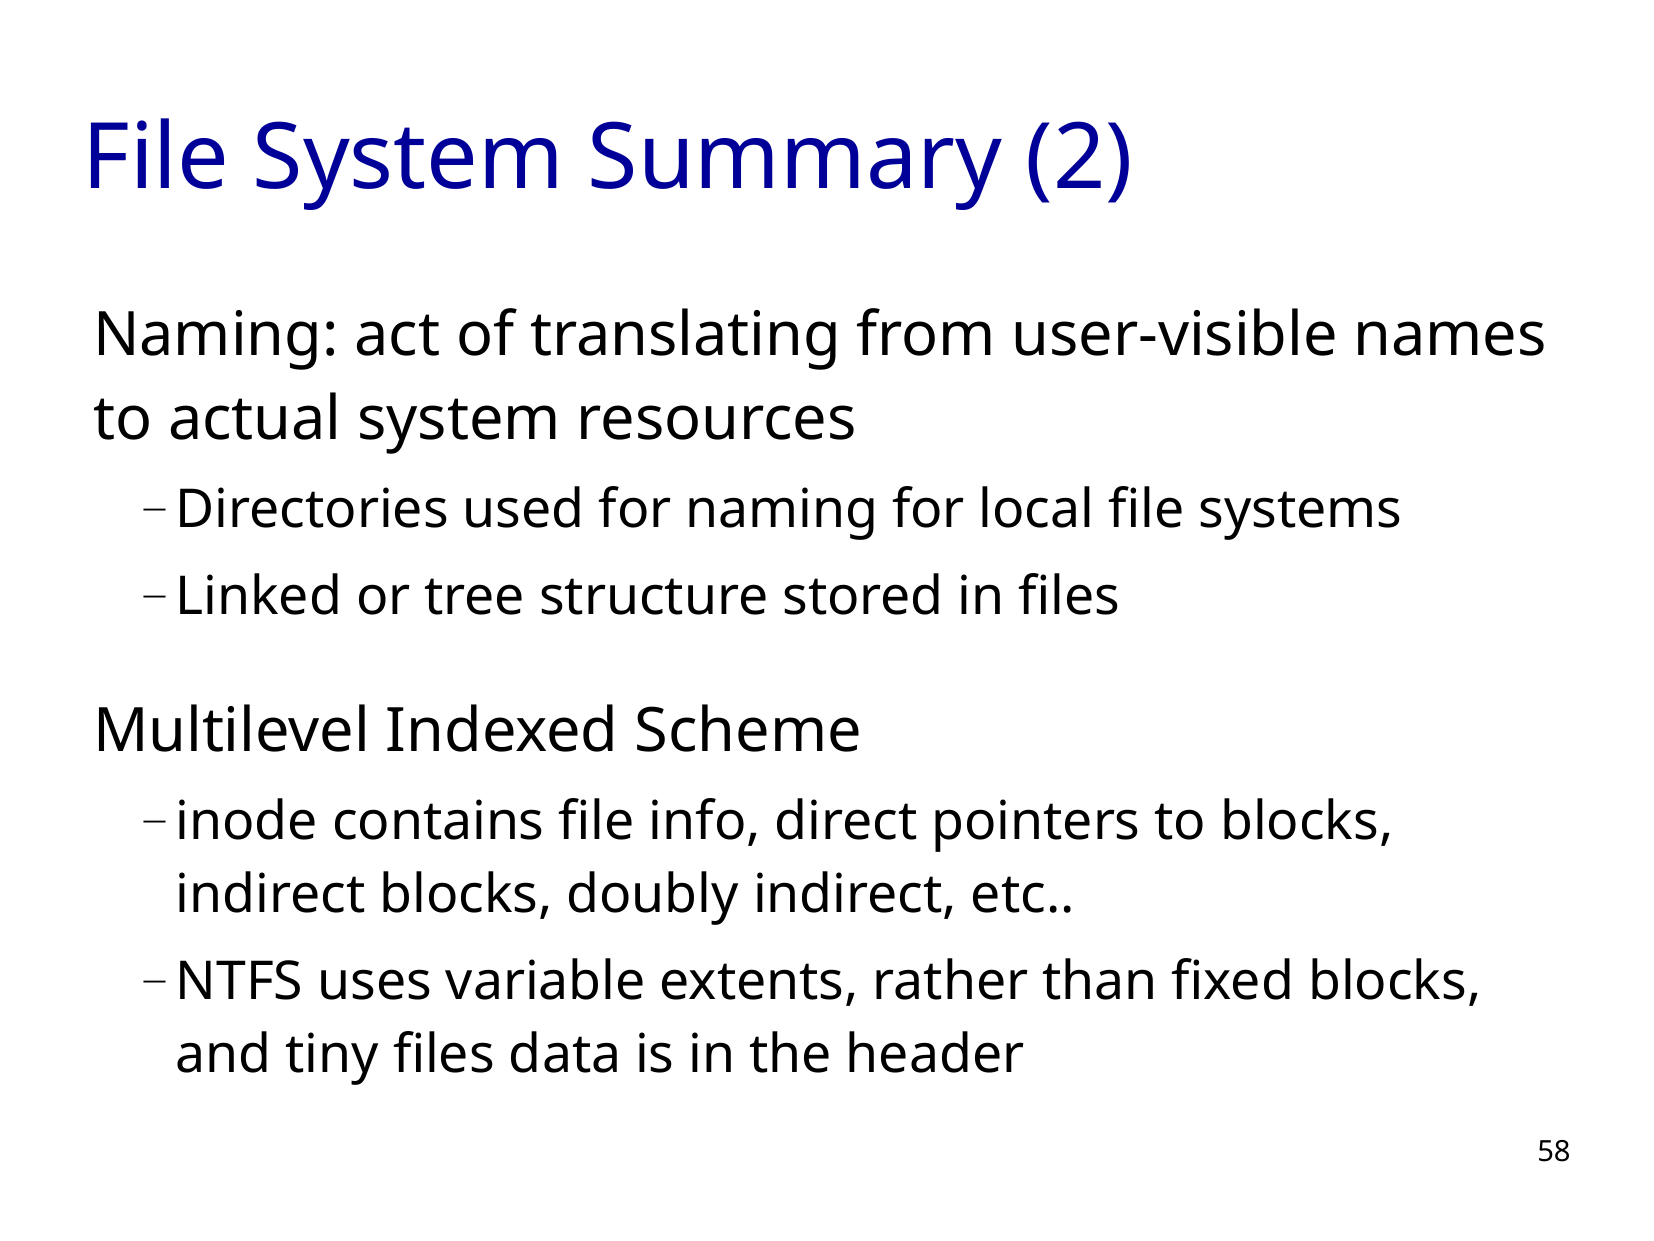

# File System Summary (2)
Naming: act of translating from user-visible names to actual system resources
Directories used for naming for local file systems
Linked or tree structure stored in files
Multilevel Indexed Scheme
inode contains file info, direct pointers to blocks, indirect blocks, doubly indirect, etc..
NTFS uses variable extents, rather than fixed blocks, and tiny files data is in the header
58